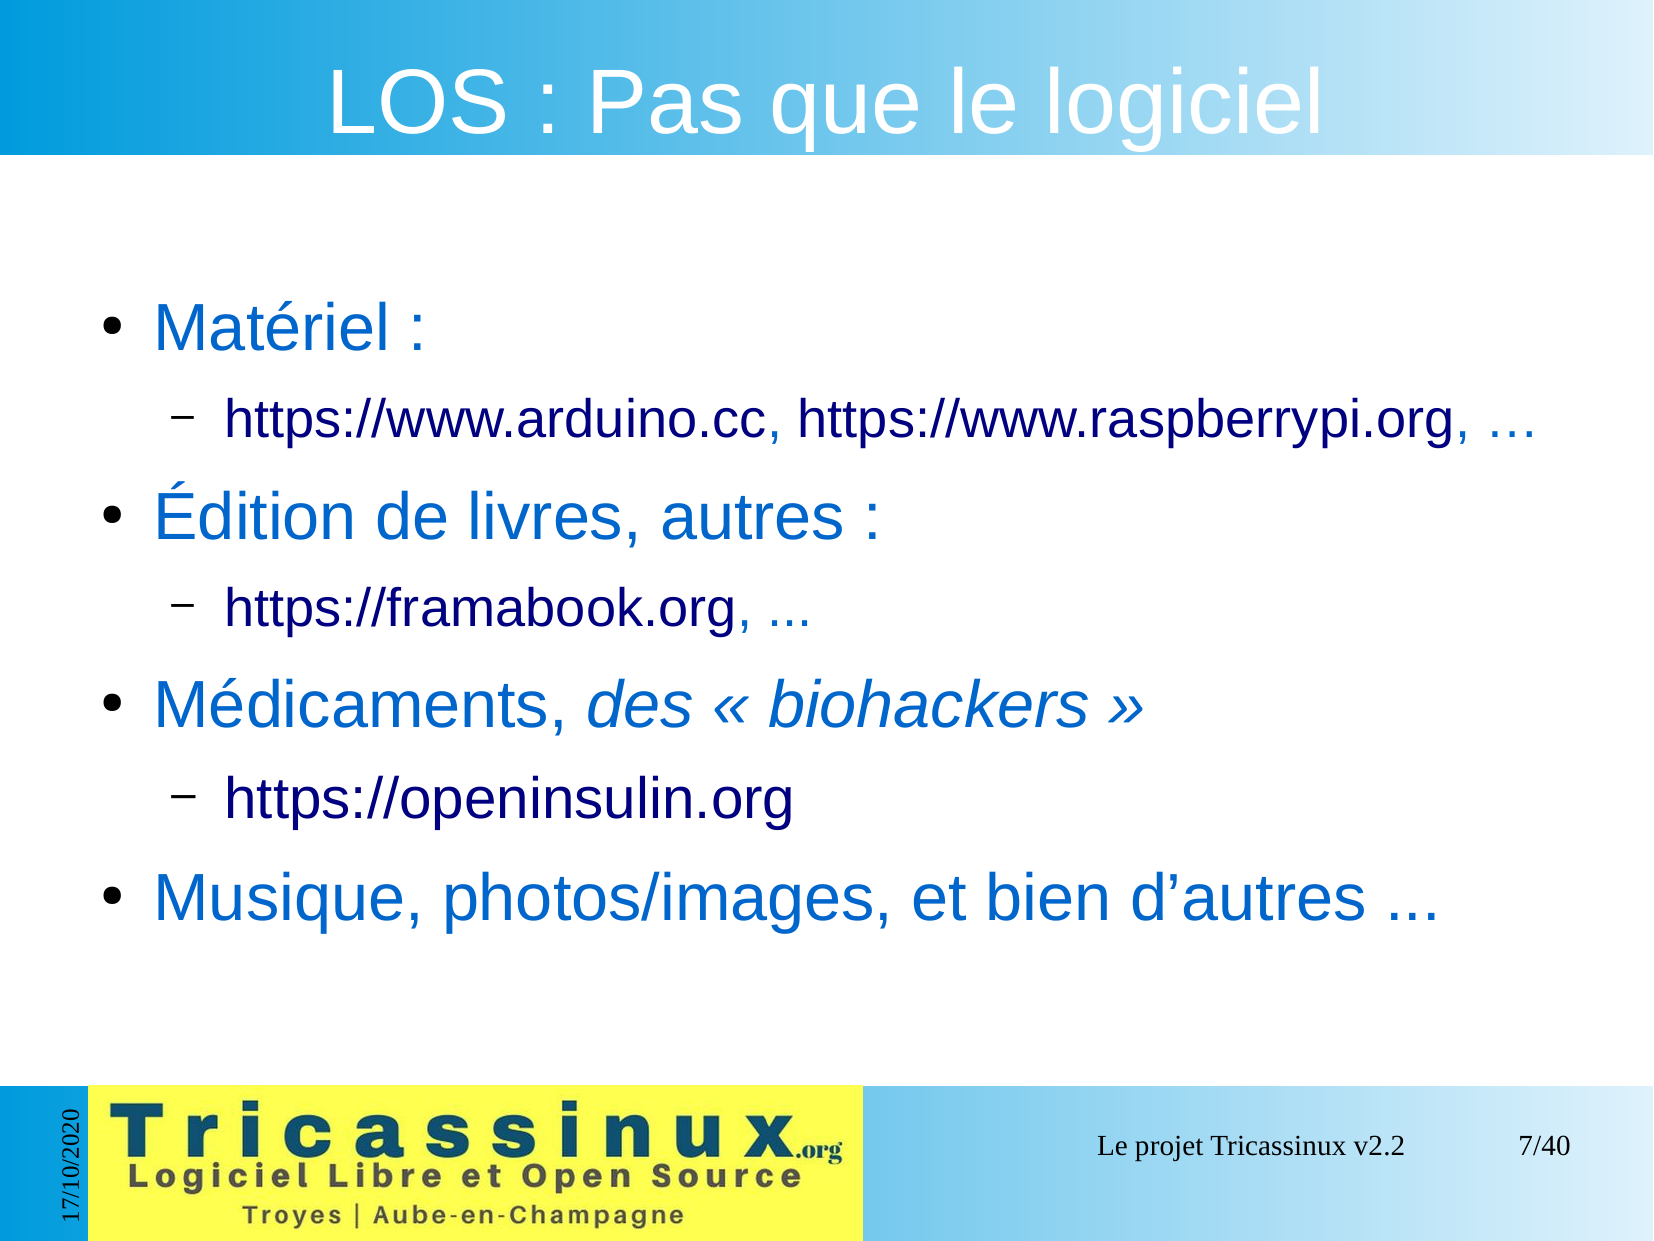

# LOS : Pas que le logiciel
Matériel :
https://www.arduino.cc, https://www.raspberrypi.org, …
Édition de livres, autres :
https://framabook.org, ...
Médicaments, des « biohackers »
https://openinsulin.org
Musique, photos/images, et bien d’autres ...
17/10/2020
7